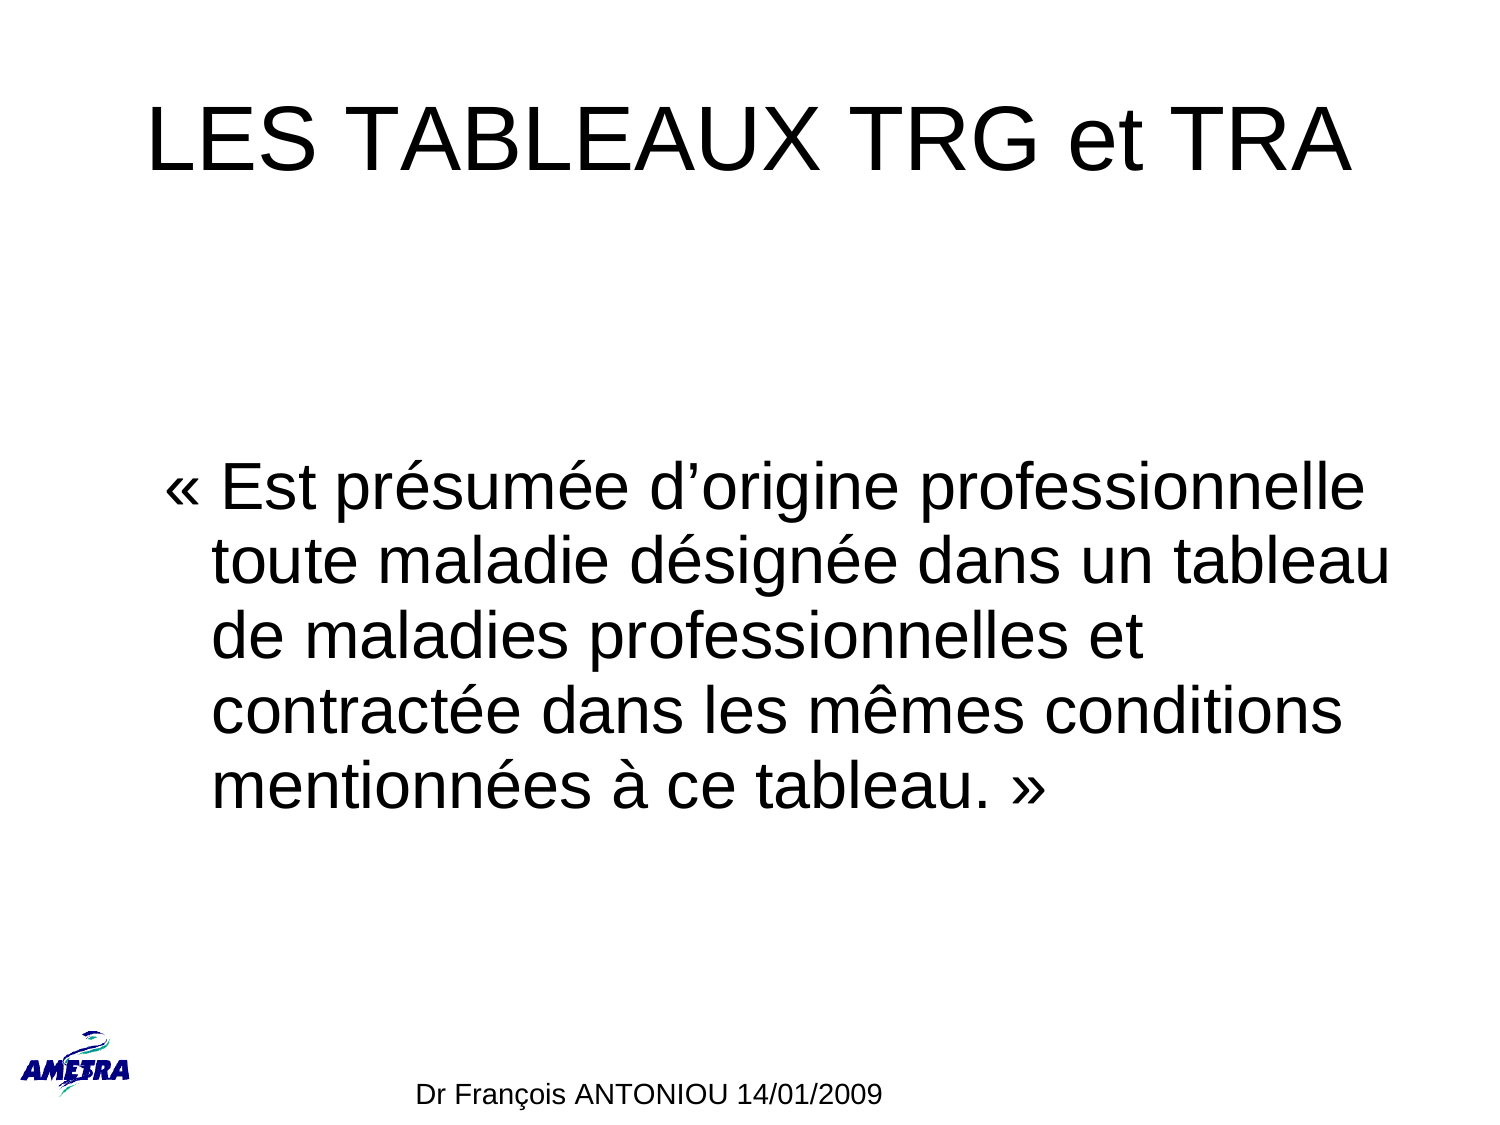

# LES TABLEAUX TRG et TRA
« Est présumée d’origine professionnelle toute maladie désignée dans un tableau de maladies professionnelles et contractée dans les mêmes conditions mentionnées à ce tableau. »
Dr François ANTONIOU 14/01/2009